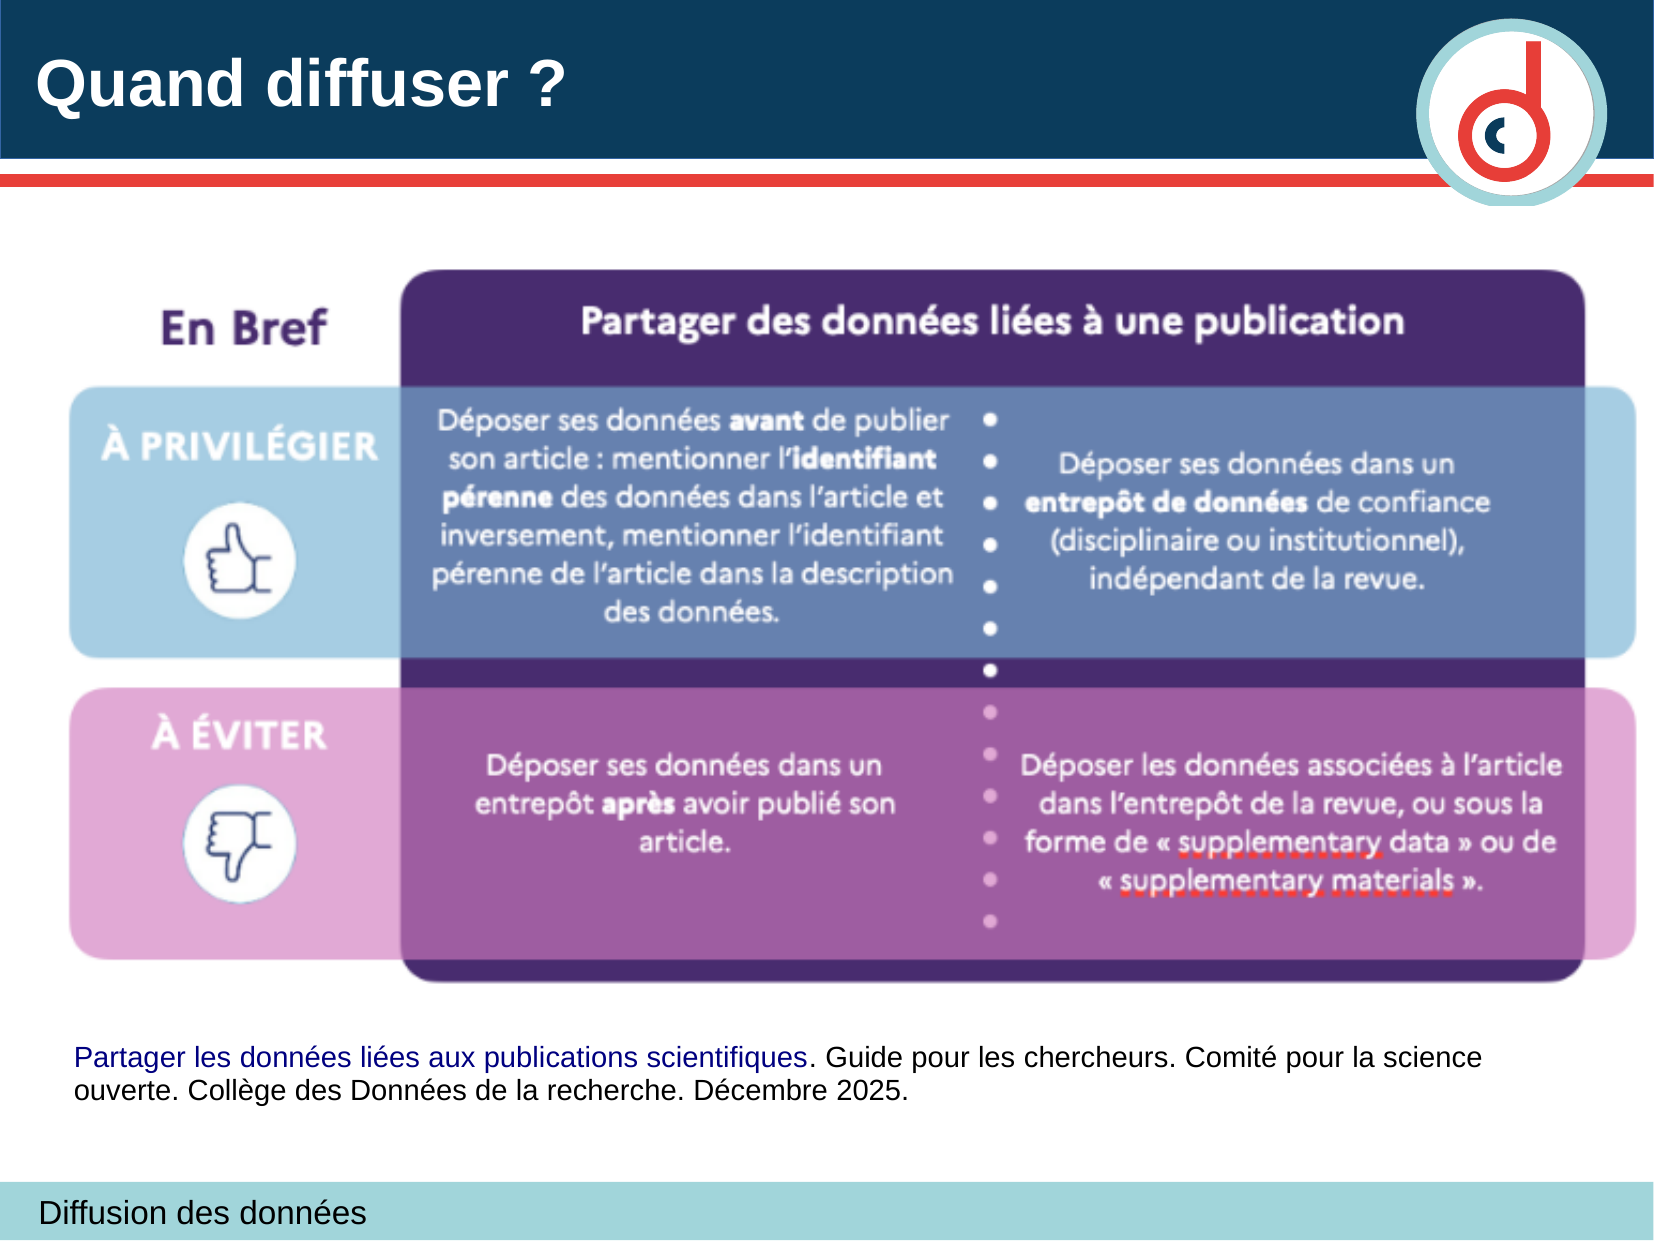

# Quand diffuser ?
Partager les données liées aux publications scientifiques. Guide pour les chercheurs. Comité pour la science ouverte. Collège des Données de la recherche. Décembre 2025.
Diffusion des données